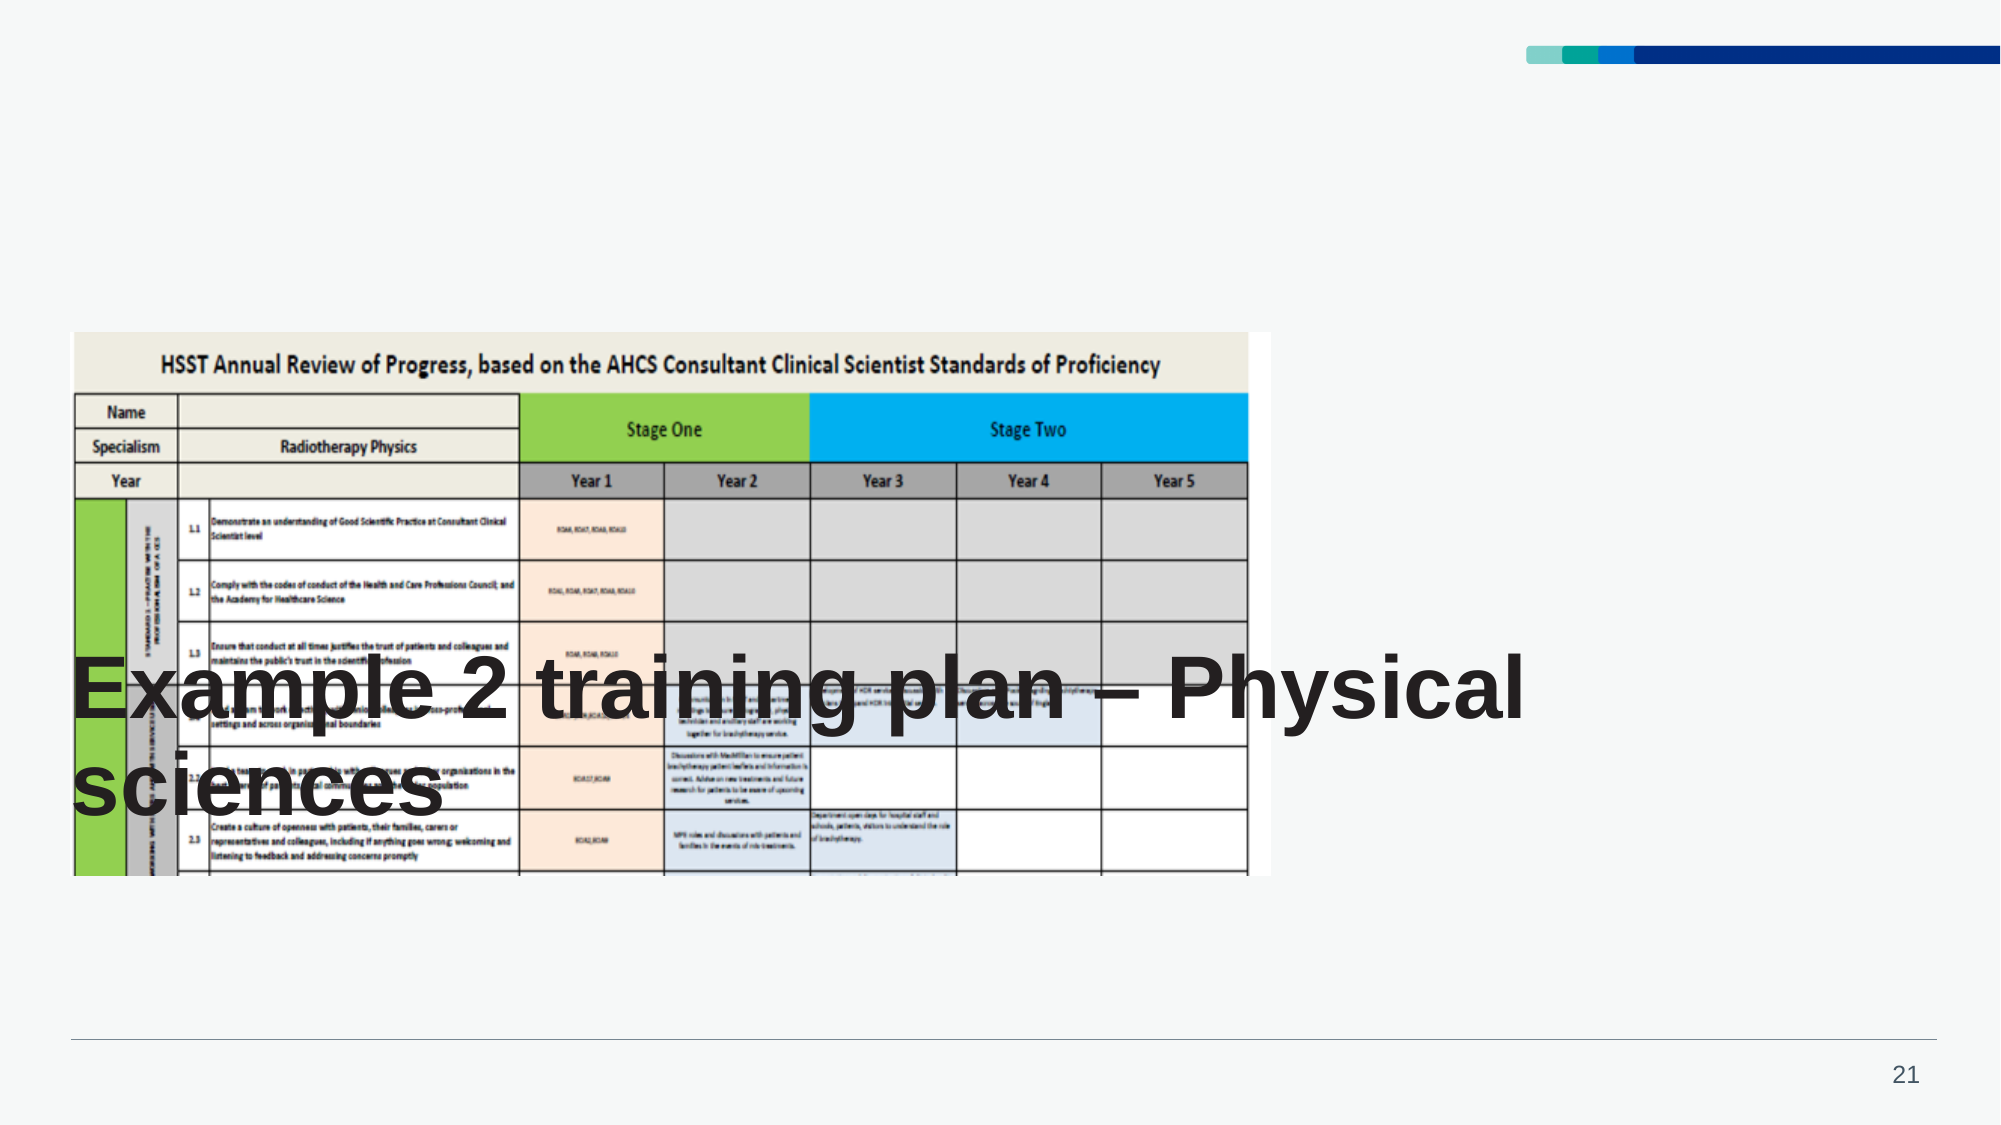

# Example 2 training plan – Physical sciences